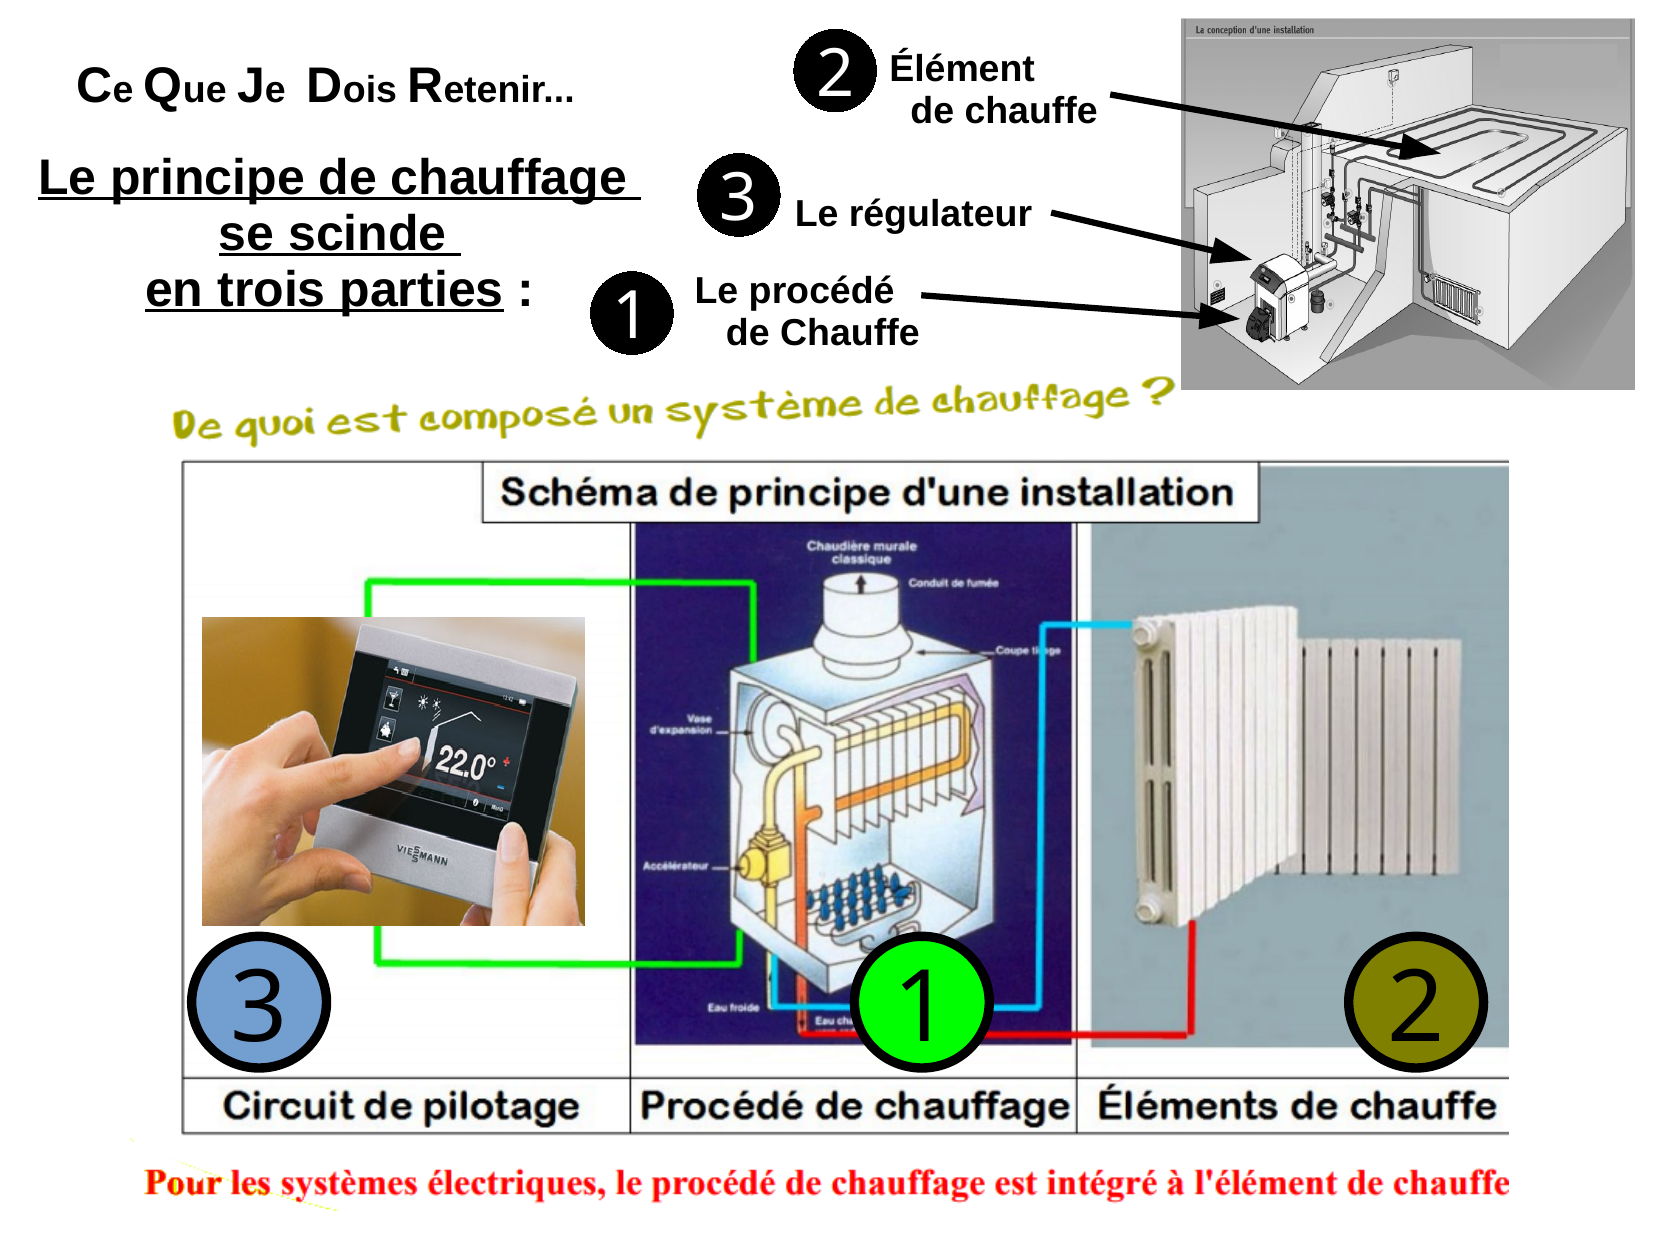

2
Élément
 de chauffe
Ce Que Je Dois Retenir...
Le principe de chauffage
se scinde
en trois parties :
3
Le régulateur
Le procédé
 de Chauffe
1
3
1
2